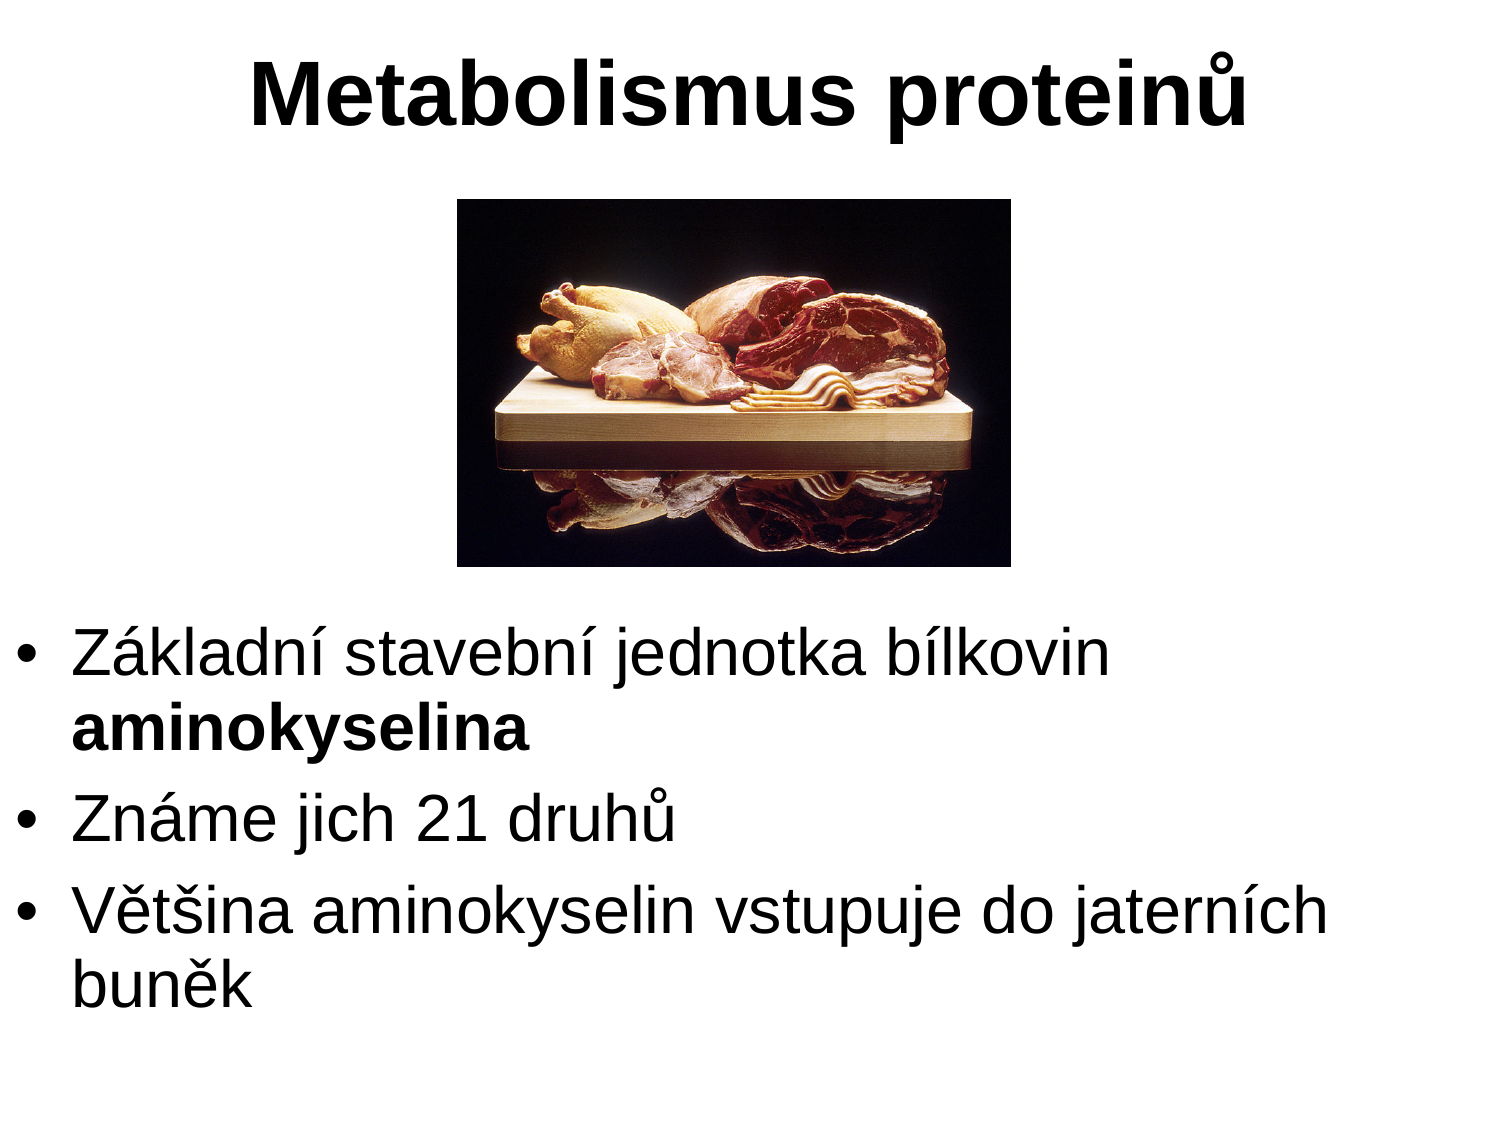

# Metabolismus proteinů
Základní stavební jednotka bílkovin aminokyselina
Známe jich 21 druhů
Většina aminokyselin vstupuje do jaterních buněk